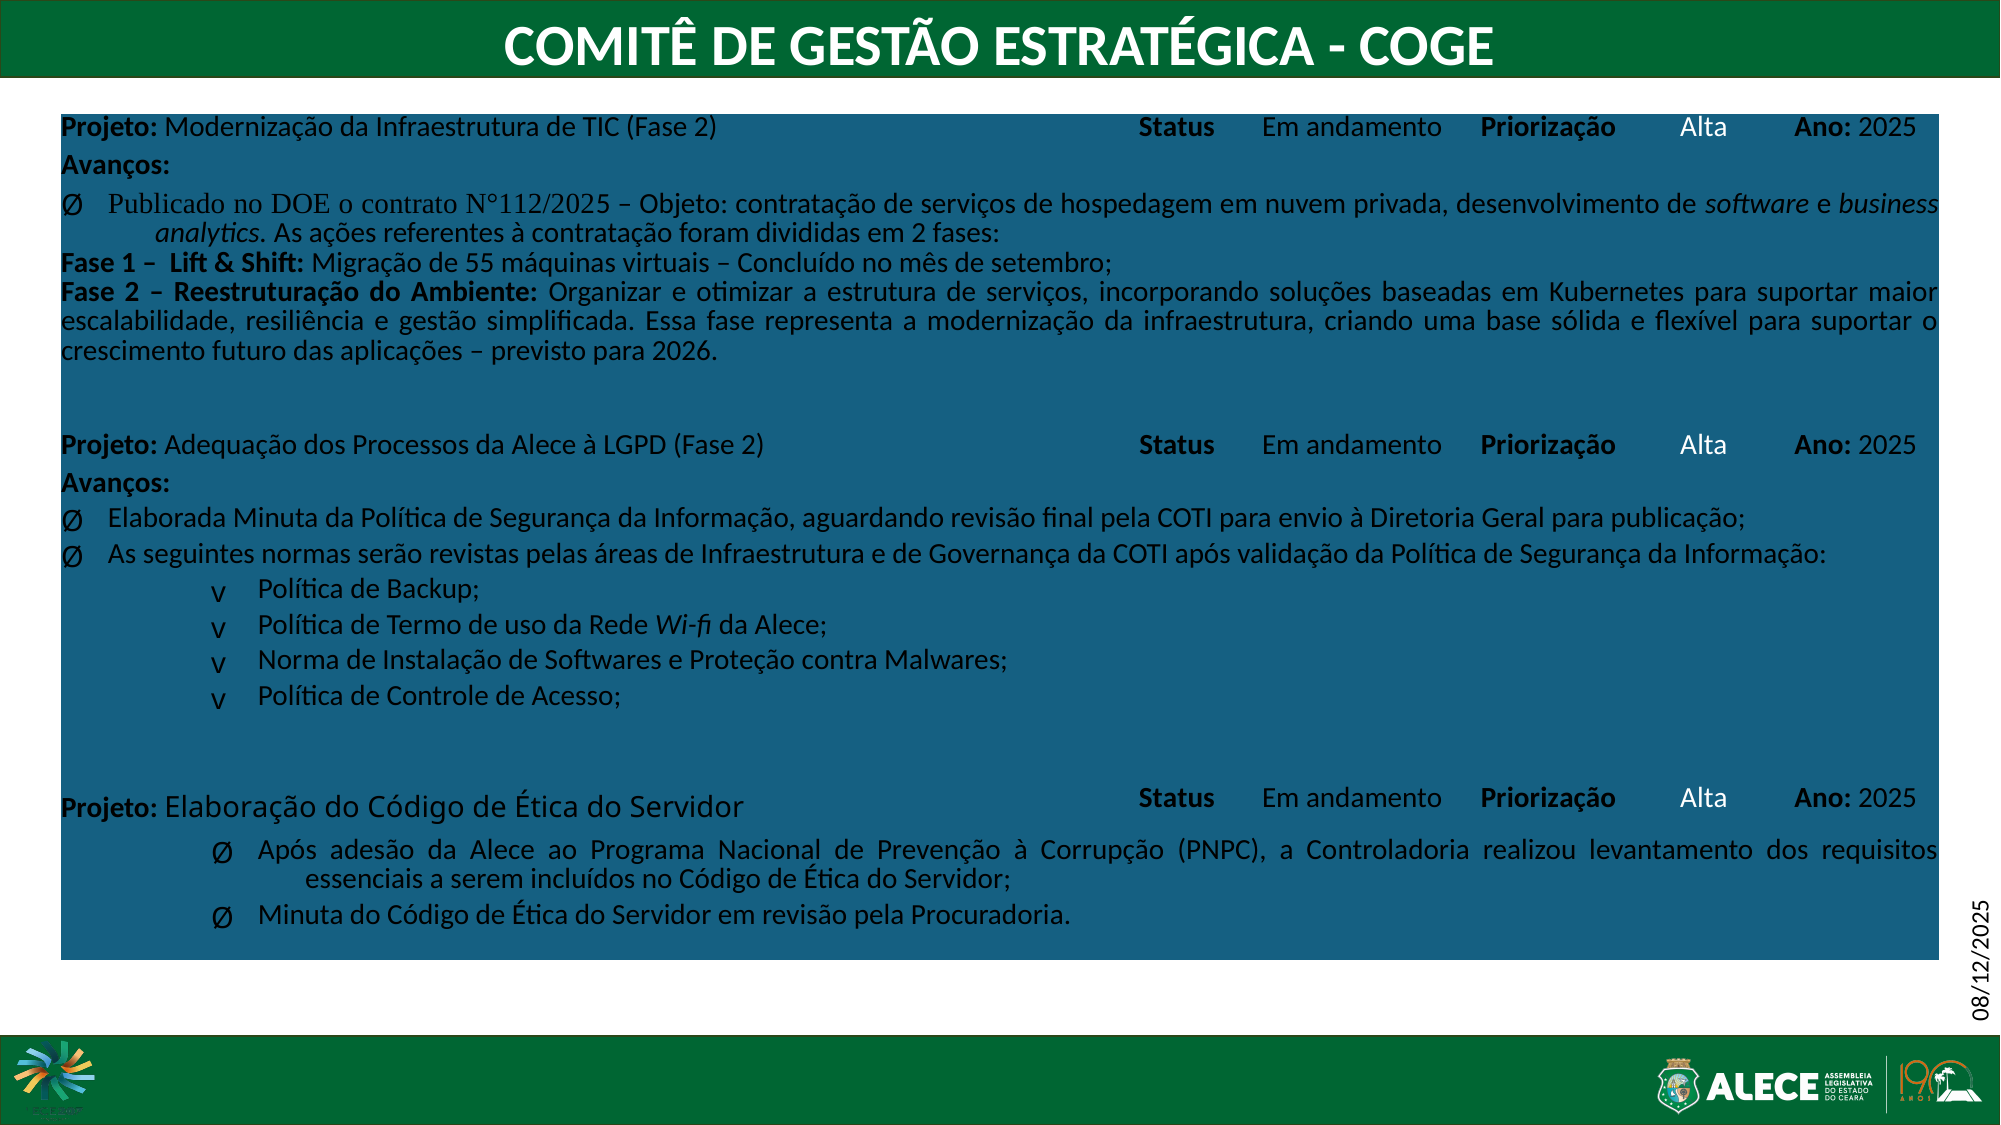

COMITÊ DE GESTÃO ESTRATÉGICA - COGE
| Projeto: Modernização da Infraestrutura de TIC (Fase 2) | Status | Em andamento | Priorização | Alta | Ano: 2025 |
| --- | --- | --- | --- | --- | --- |
| Avanços: Publicado no DOE o contrato N°112/2025 – Objeto: contratação de serviços de hospedagem em nuvem privada, desenvolvimento de software e business analytics. As ações referentes à contratação foram divididas em 2 fases: Fase 1 – Lift & Shift: Migração de 55 máquinas virtuais – Concluído no mês de setembro; Fase 2 – Reestruturação do Ambiente: Organizar e otimizar a estrutura de serviços, incorporando soluções baseadas em Kubernetes para suportar maior escalabilidade, resiliência e gestão simplificada. Essa fase representa a modernização da infraestrutura, criando uma base sólida e flexível para suportar o crescimento futuro das aplicações – previsto para 2026. | | | | | |
| Projeto: Adequação dos Processos da Alece à LGPD (Fase 2) | Status | Em andamento | Priorização | Alta | Ano: 2025 |
| Avanços: Elaborada Minuta da Política de Segurança da Informação, aguardando revisão final pela COTI para envio à Diretoria Geral para publicação; As seguintes normas serão revistas pelas áreas de Infraestrutura e de Governança da COTI após validação da Política de Segurança da Informação: Política de Backup; Política de Termo de uso da Rede Wi-fi da Alece; Norma de Instalação de Softwares e Proteção contra Malwares; Política de Controle de Acesso; | | | | | |
| Projeto: Elaboração do Código de Ética do Servidor | Status | Em andamento | Priorização | Alta | Ano: 2025 |
| Após adesão da Alece ao Programa Nacional de Prevenção à Corrupção (PNPC), a Controladoria realizou levantamento dos requisitos essenciais a serem incluídos no Código de Ética do Servidor; Minuta do Código de Ética do Servidor em revisão pela Procuradoria. | | | | | |
08/12/2025